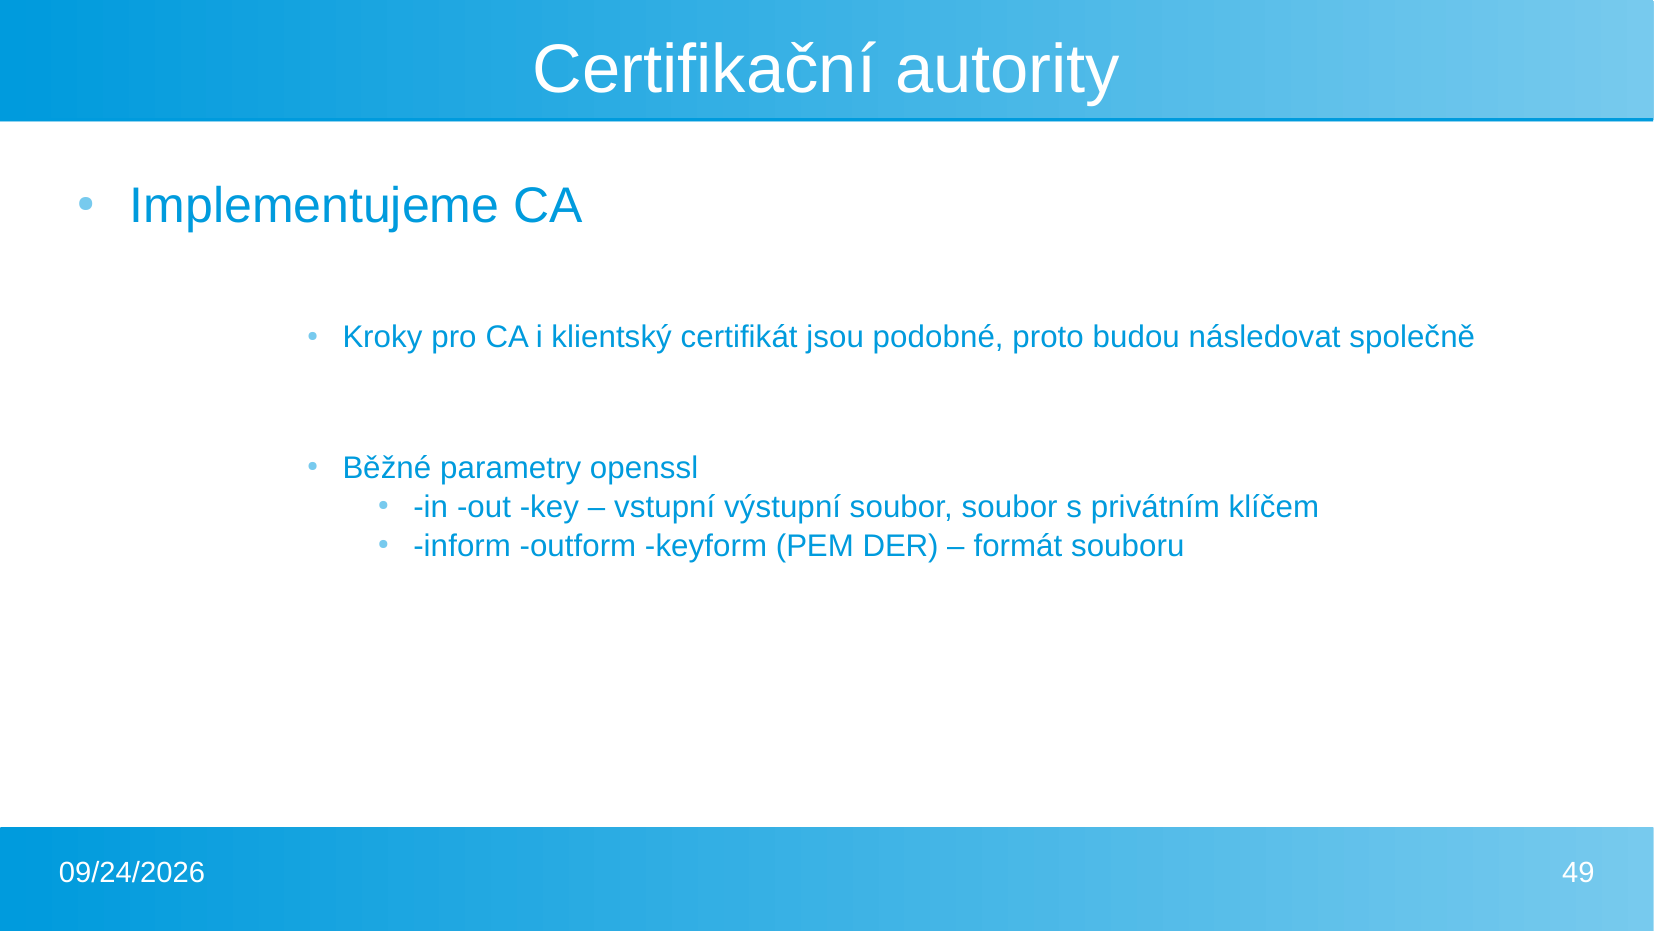

# Certifikační autority
Implementujeme CA
Kroky pro CA i klientský certifikát jsou podobné, proto budou následovat společně
Běžné parametry openssl
-in -out -key – vstupní výstupní soubor, soubor s privátním klíčem
-inform -outform -keyform (PEM DER) – formát souboru
49